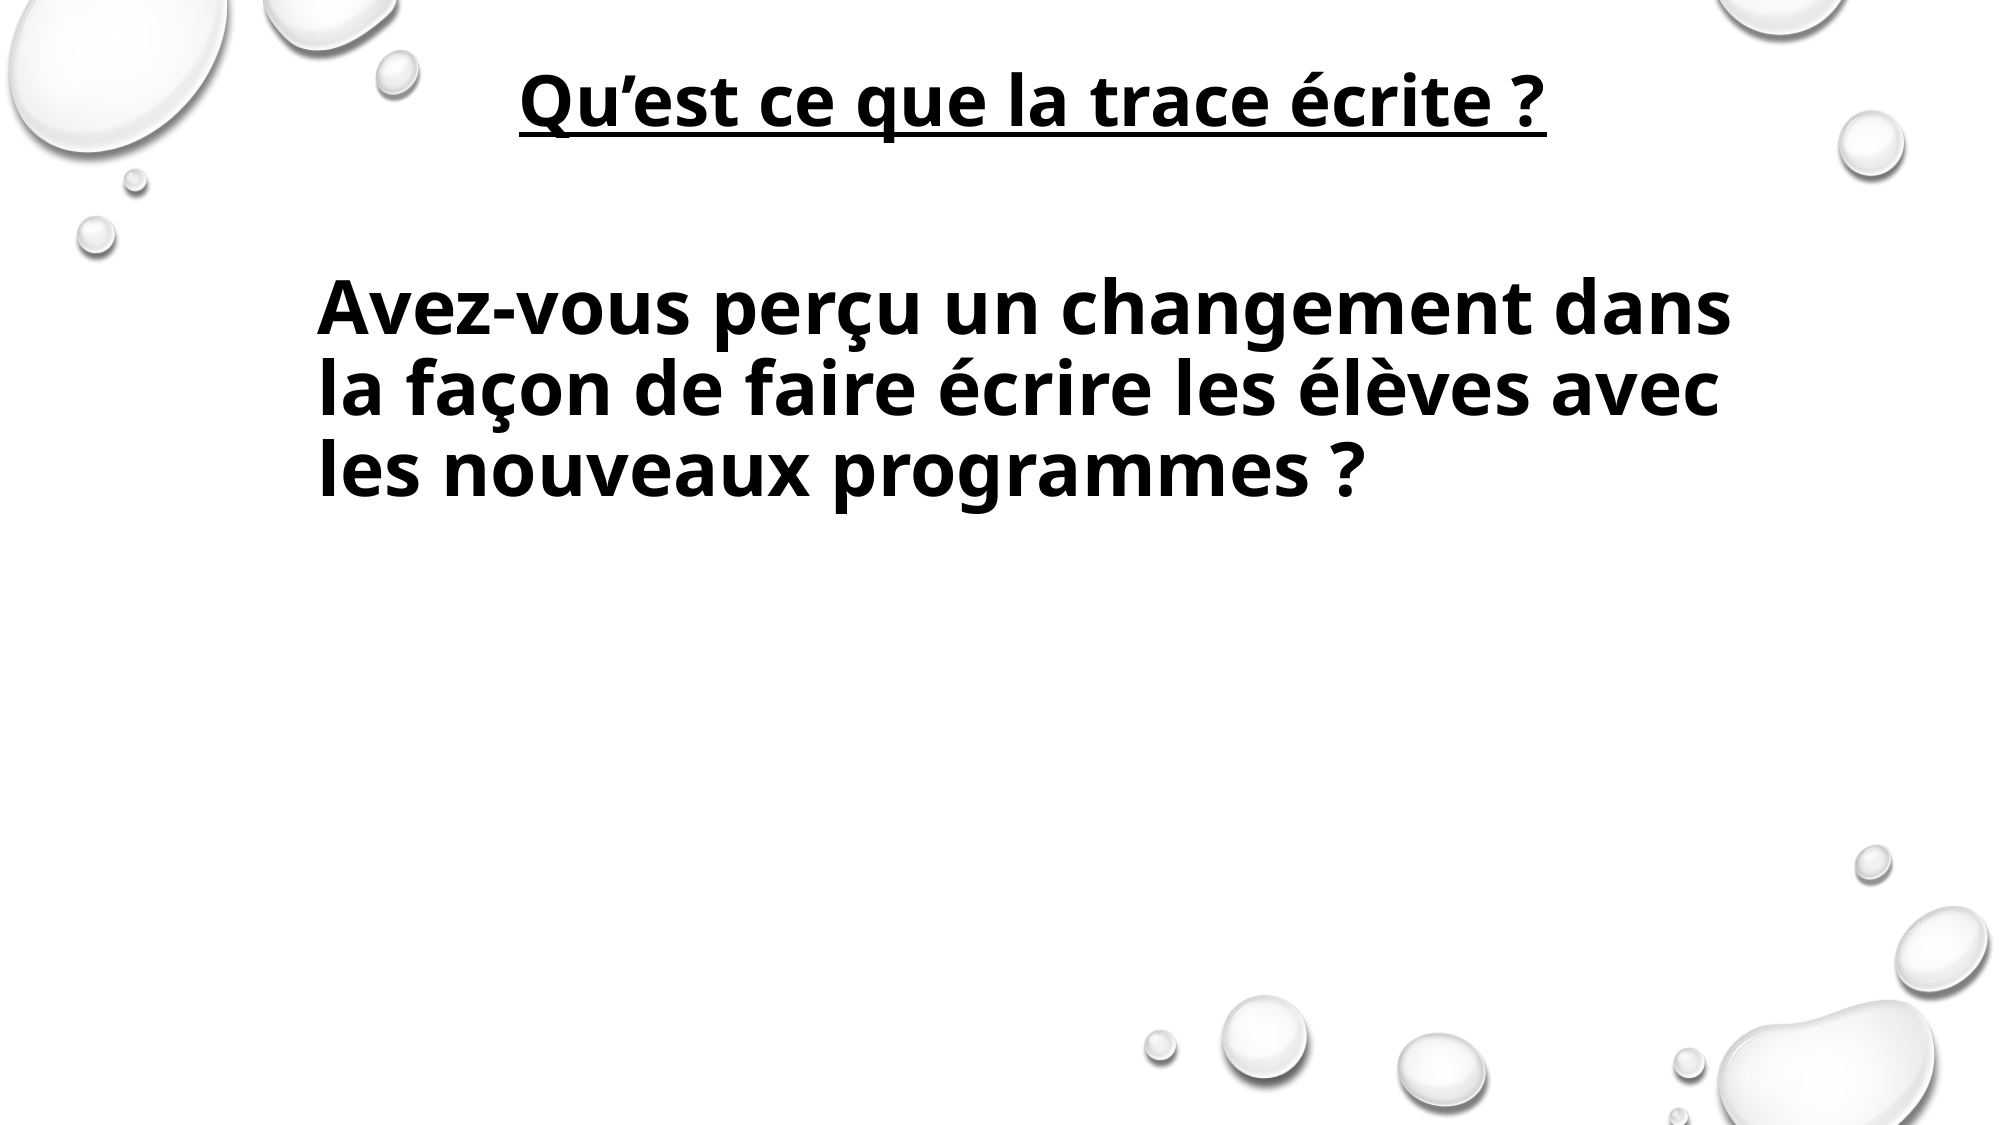

Qu’est ce que la trace écrite ?
# Avez-vous perçu un changement dans la façon de faire écrire les élèves avec les nouveaux programmes ?